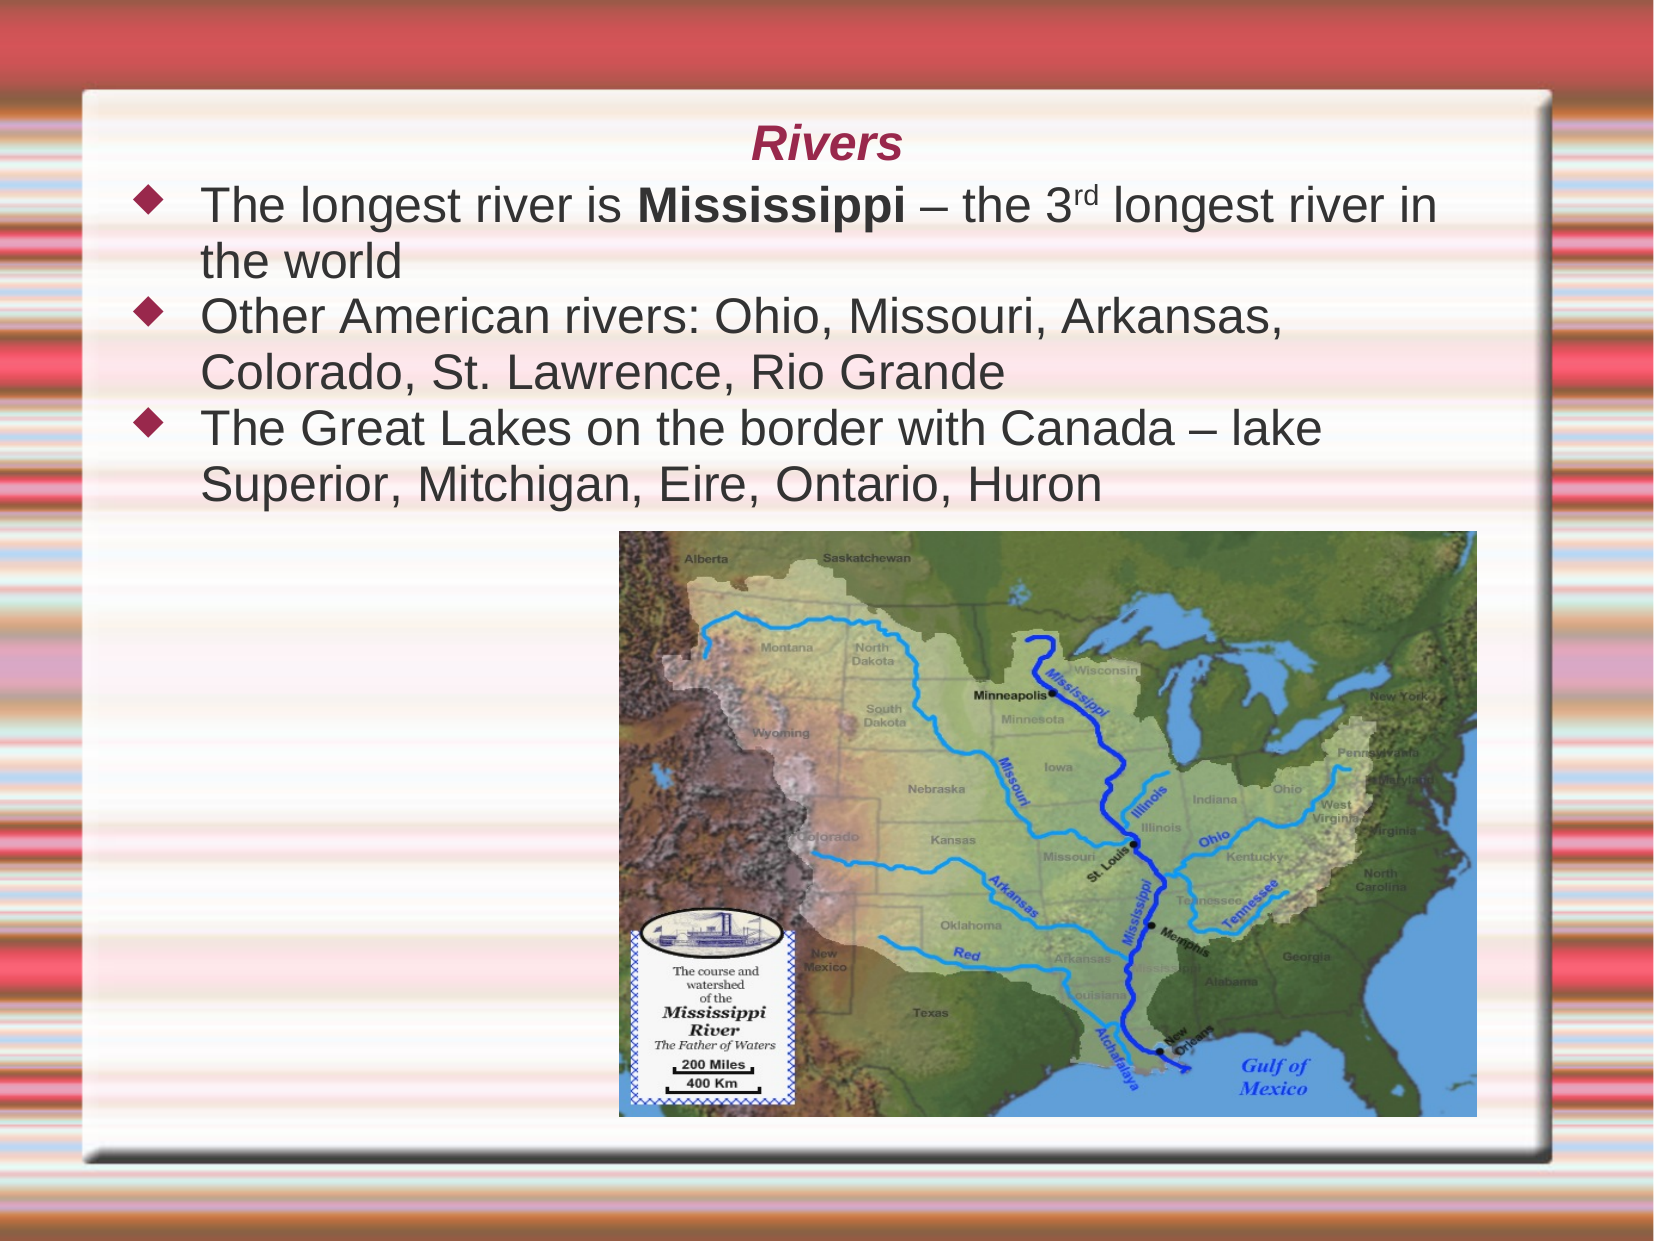

# Rivers
The longest river is Mississippi – the 3rd longest river in the world
Other American rivers: Ohio, Missouri, Arkansas, Colorado, St. Lawrence, Rio Grande
The Great Lakes on the border with Canada – lake Superior, Mitchigan, Eire, Ontario, Huron